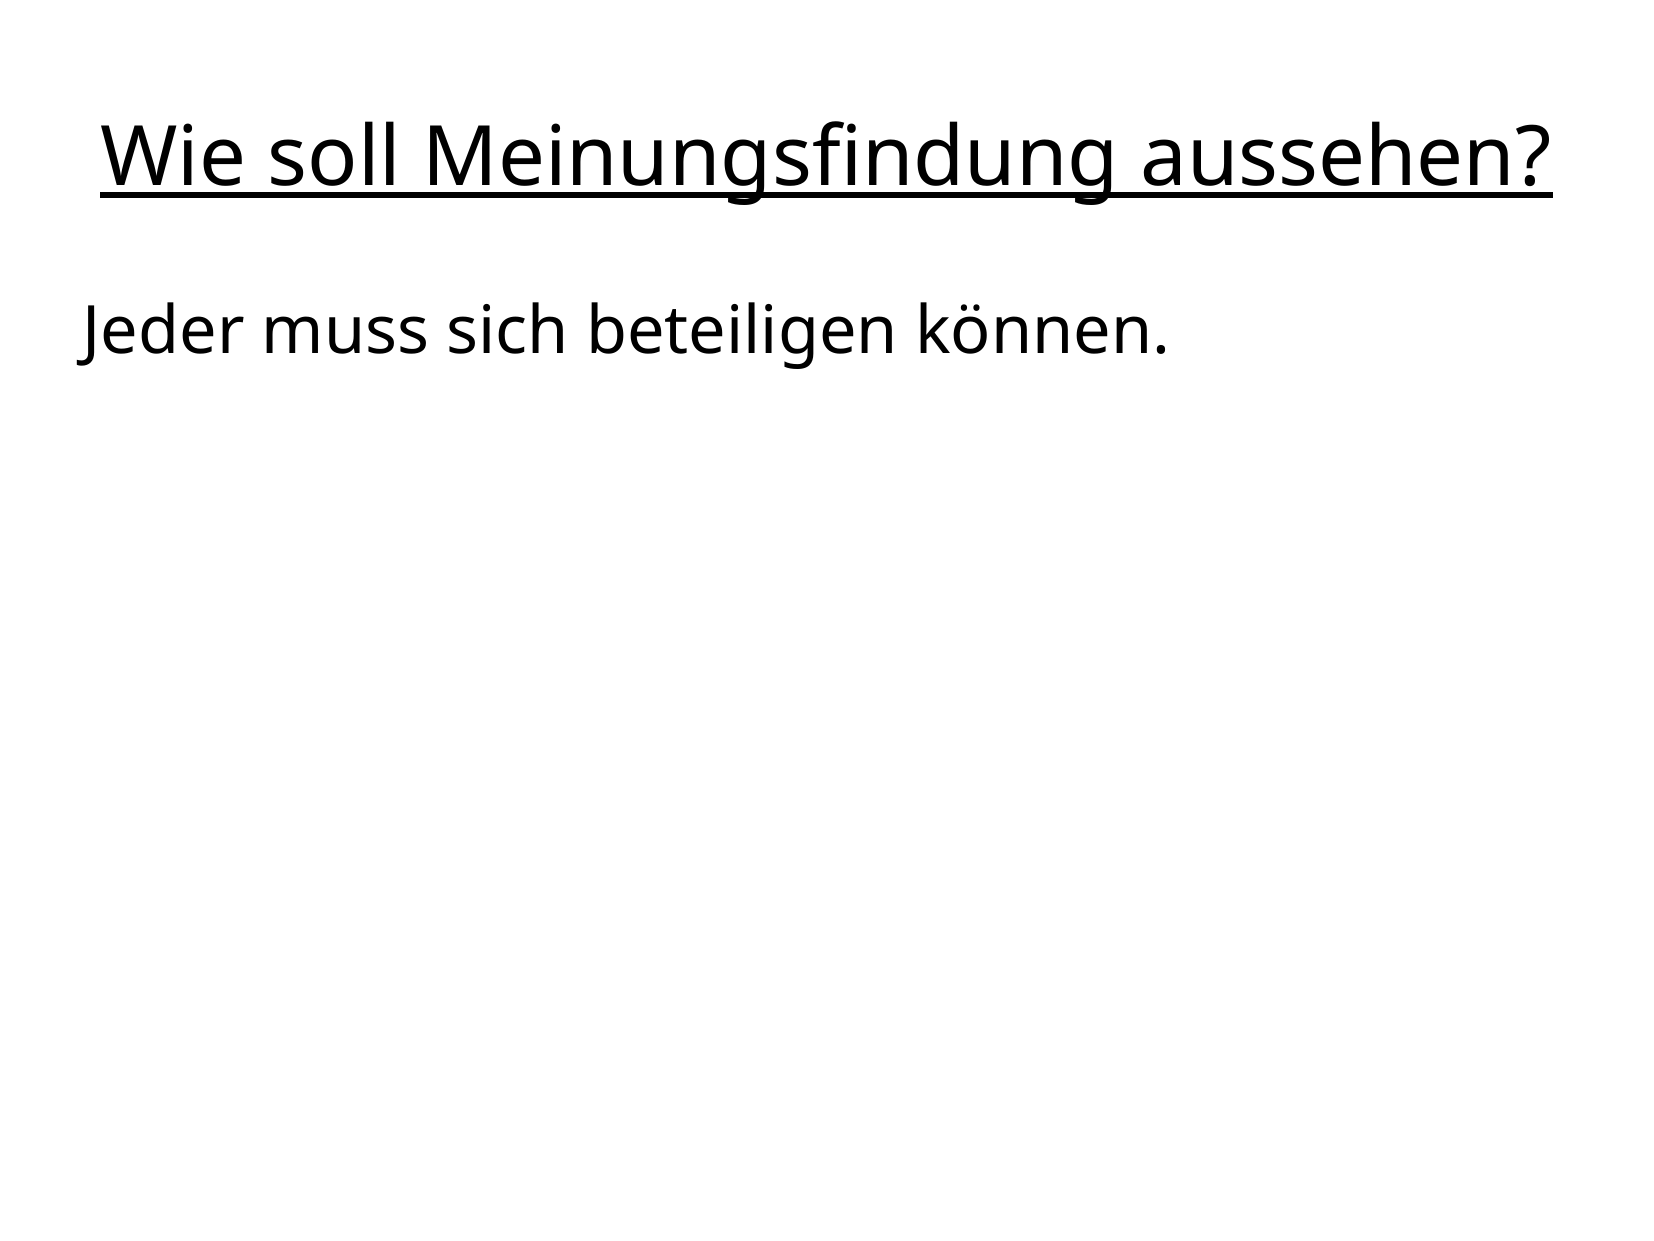

# Wie soll Meinungsfindung aussehen?
Jeder muss sich beteiligen können.